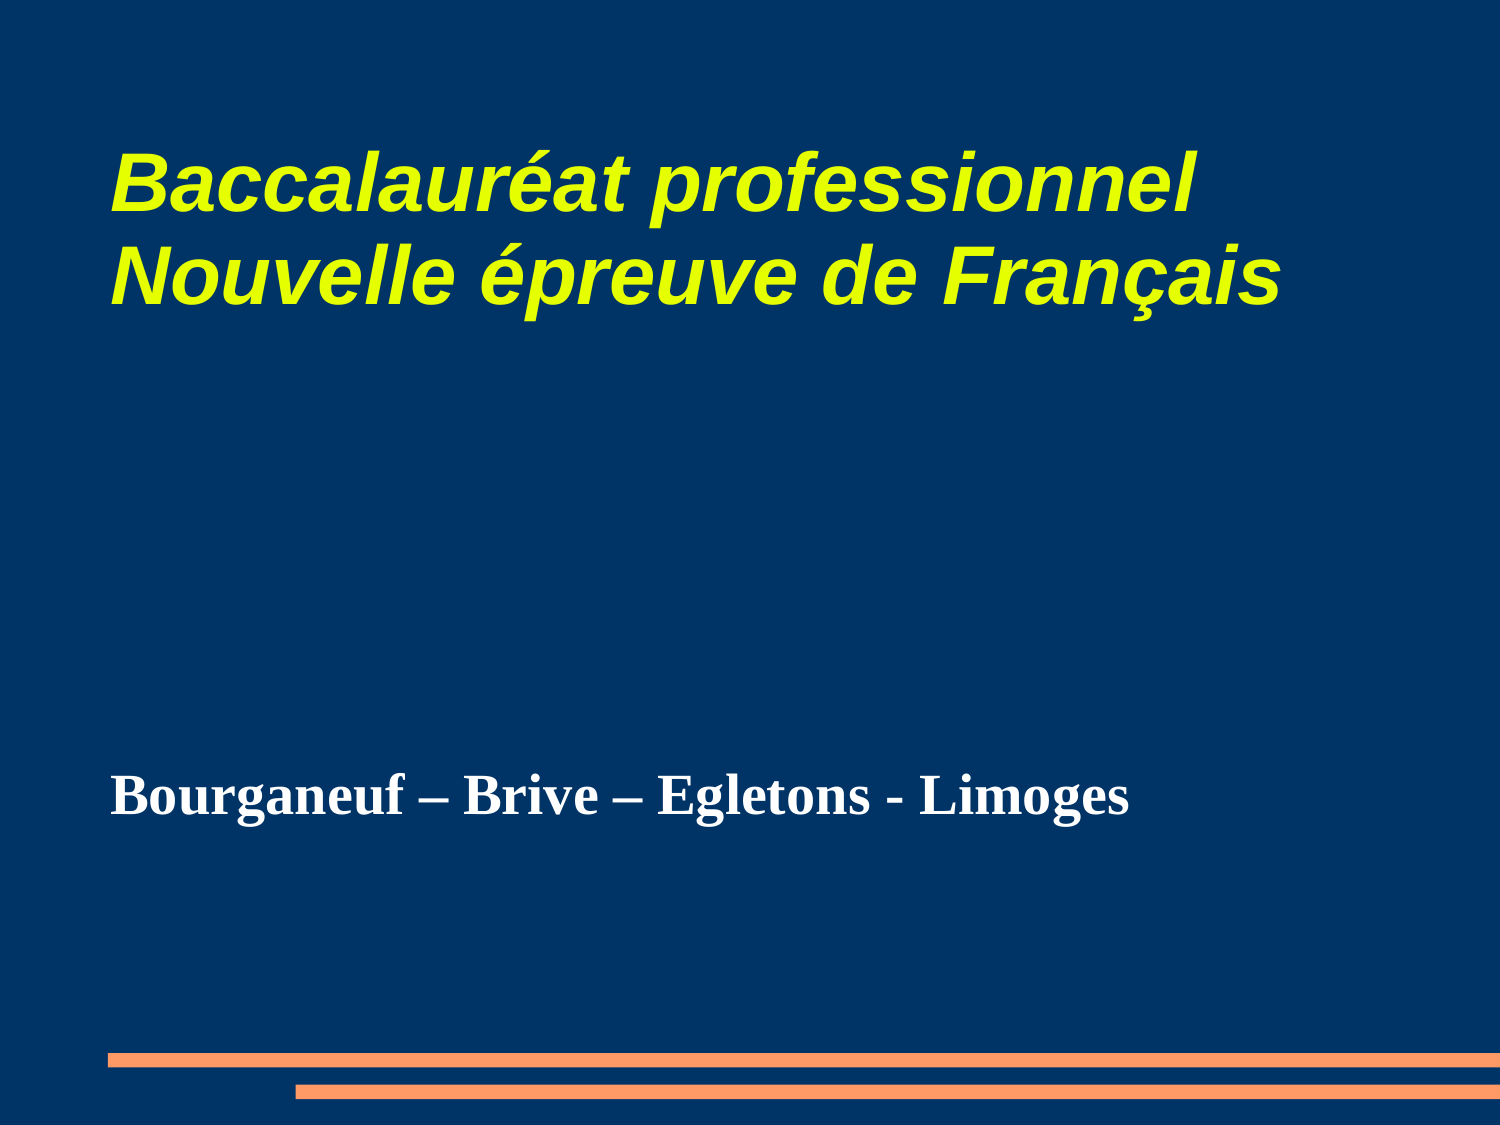

# Baccalauréat professionnel Nouvelle épreuve de Français
Bourganeuf – Brive – Egletons - Limoges